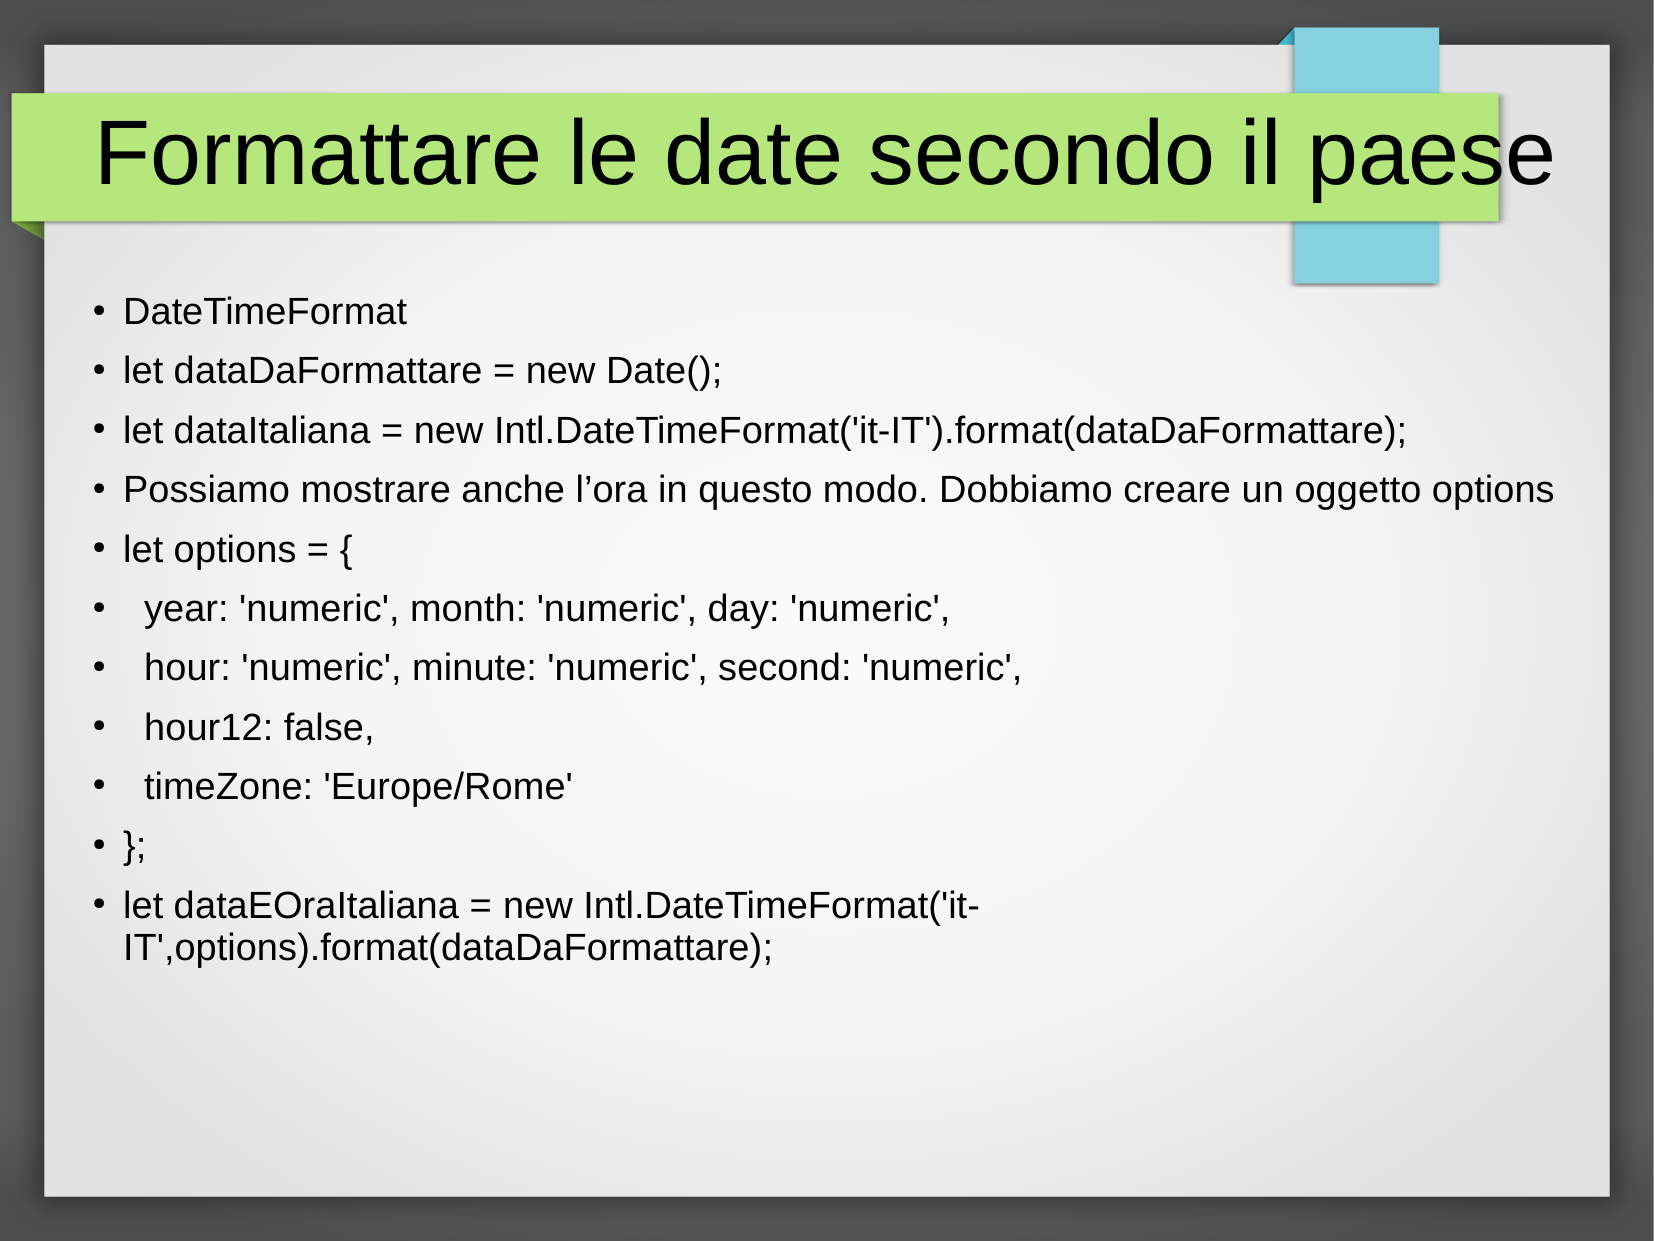

# Formattare le date secondo il paese
DateTimeFormat
let dataDaFormattare = new Date();
let dataItaliana = new Intl.DateTimeFormat('it-IT').format(dataDaFormattare);
Possiamo mostrare anche l’ora in questo modo. Dobbiamo creare un oggetto options
let options = {
 year: 'numeric', month: 'numeric', day: 'numeric',
 hour: 'numeric', minute: 'numeric', second: 'numeric',
 hour12: false,
 timeZone: 'Europe/Rome'
};
let dataEOraItaliana = new Intl.DateTimeFormat('it-IT',options).format(dataDaFormattare);